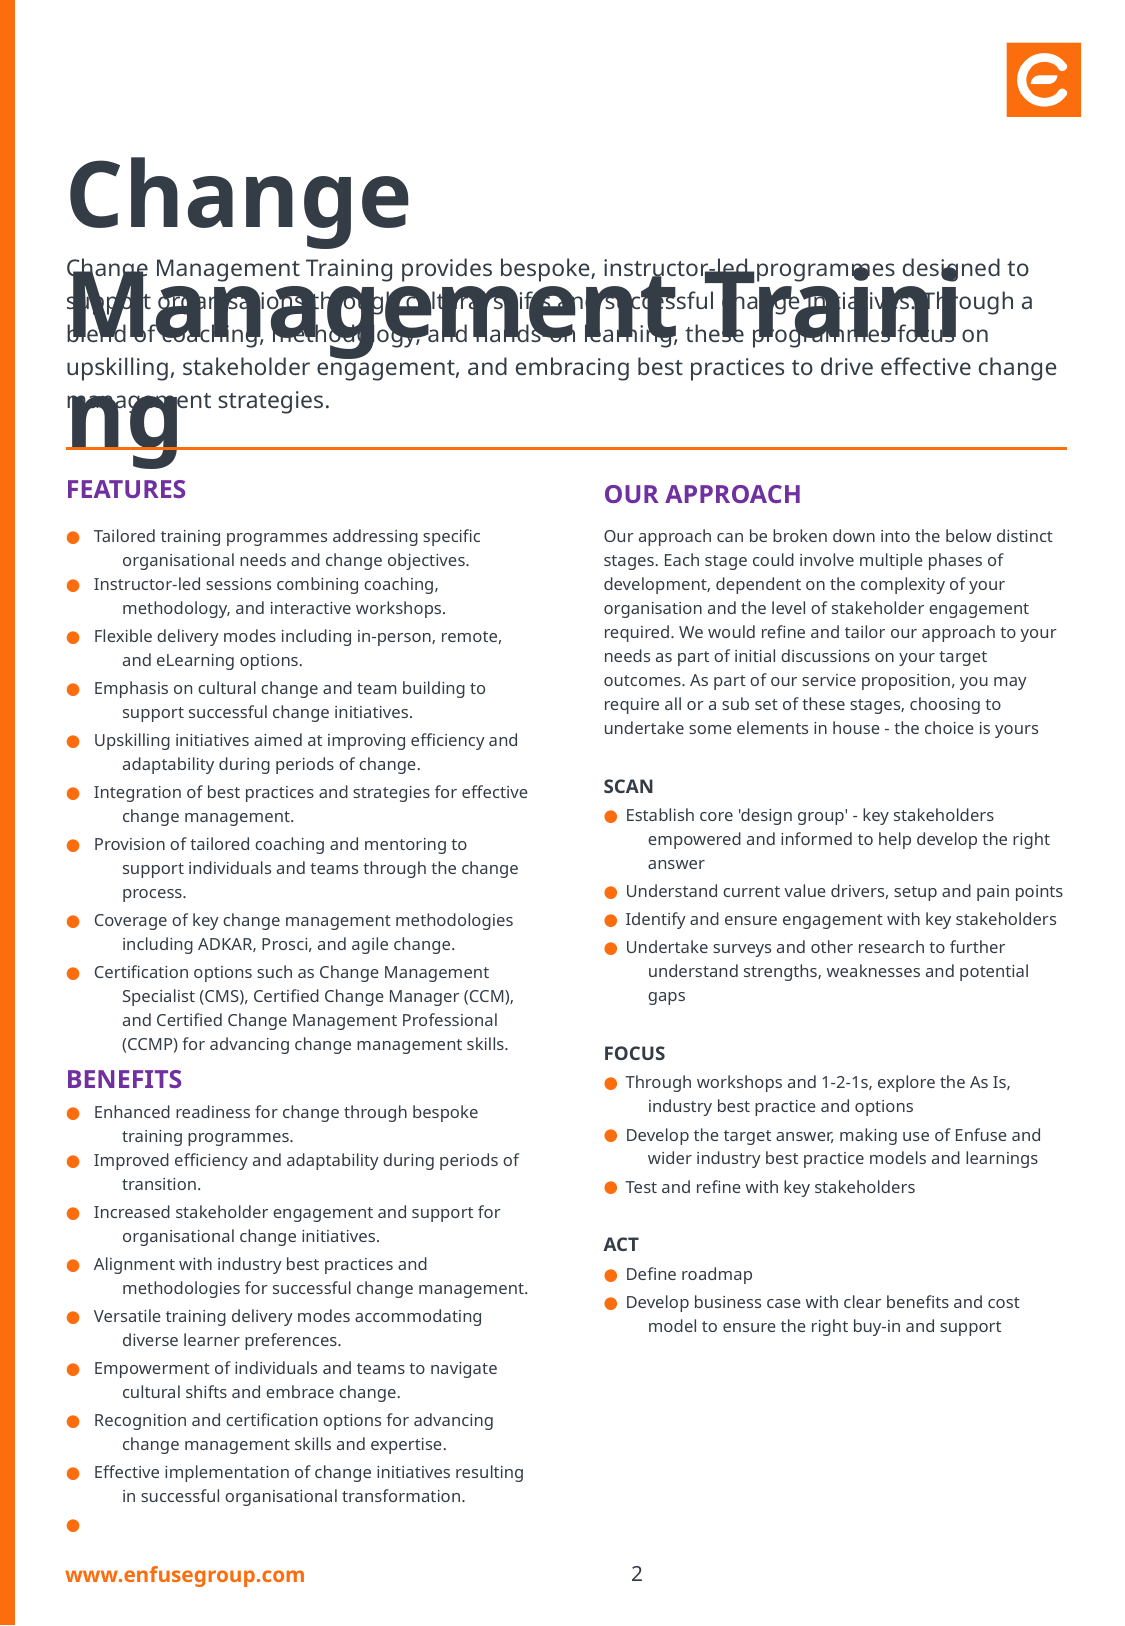

Change Management Training
Change Management Training provides bespoke, instructor-led programmes designed to support organisations through cultural shifts and successful change initiatives. Through a blend of coaching, methodology, and hands-on learning, these programmes focus on upskilling, stakeholder engagement, and embracing best practices to drive effective change management strategies.
FEATURES
OUR APPROACH
Tailored training programmes addressing specific organisational needs and change objectives.
Instructor-led sessions combining coaching, methodology, and interactive workshops.
Flexible delivery modes including in-person, remote, and eLearning options.
Emphasis on cultural change and team building to support successful change initiatives.
Upskilling initiatives aimed at improving efficiency and adaptability during periods of change.
Integration of best practices and strategies for effective change management.
Provision of tailored coaching and mentoring to support individuals and teams through the change process.
Coverage of key change management methodologies including ADKAR, Prosci, and agile change.
Certification options such as Change Management Specialist (CMS), Certified Change Manager (CCM), and Certified Change Management Professional (CCMP) for advancing change management skills.
BENEFITS
Enhanced readiness for change through bespoke training programmes.
Improved efficiency and adaptability during periods of transition.
Increased stakeholder engagement and support for organisational change initiatives.
Alignment with industry best practices and methodologies for successful change management.
Versatile training delivery modes accommodating diverse learner preferences.
Empowerment of individuals and teams to navigate cultural shifts and embrace change.
Recognition and certification options for advancing change management skills and expertise.
Effective implementation of change initiatives resulting in successful organisational transformation.
Our approach can be broken down into the below distinct stages. Each stage could involve multiple phases of development, dependent on the complexity of your organisation and the level of stakeholder engagement required. We would refine and tailor our approach to your needs as part of initial discussions on your target outcomes. As part of our service proposition, you may require all or a sub set of these stages, choosing to undertake some elements in house - the choice is yours
SCAN
Establish core 'design group' - key stakeholders empowered and informed to help develop the right answer
Understand current value drivers, setup and pain points
Identify and ensure engagement with key stakeholders
Undertake surveys and other research to further understand strengths, weaknesses and potential gaps
FOCUS
Through workshops and 1-2-1s, explore the As Is, industry best practice and options
Develop the target answer, making use of Enfuse and wider industry best practice models and learnings
Test and refine with key stakeholders
ACT
Define roadmap
Develop business case with clear benefits and cost model to ensure the right buy-in and support